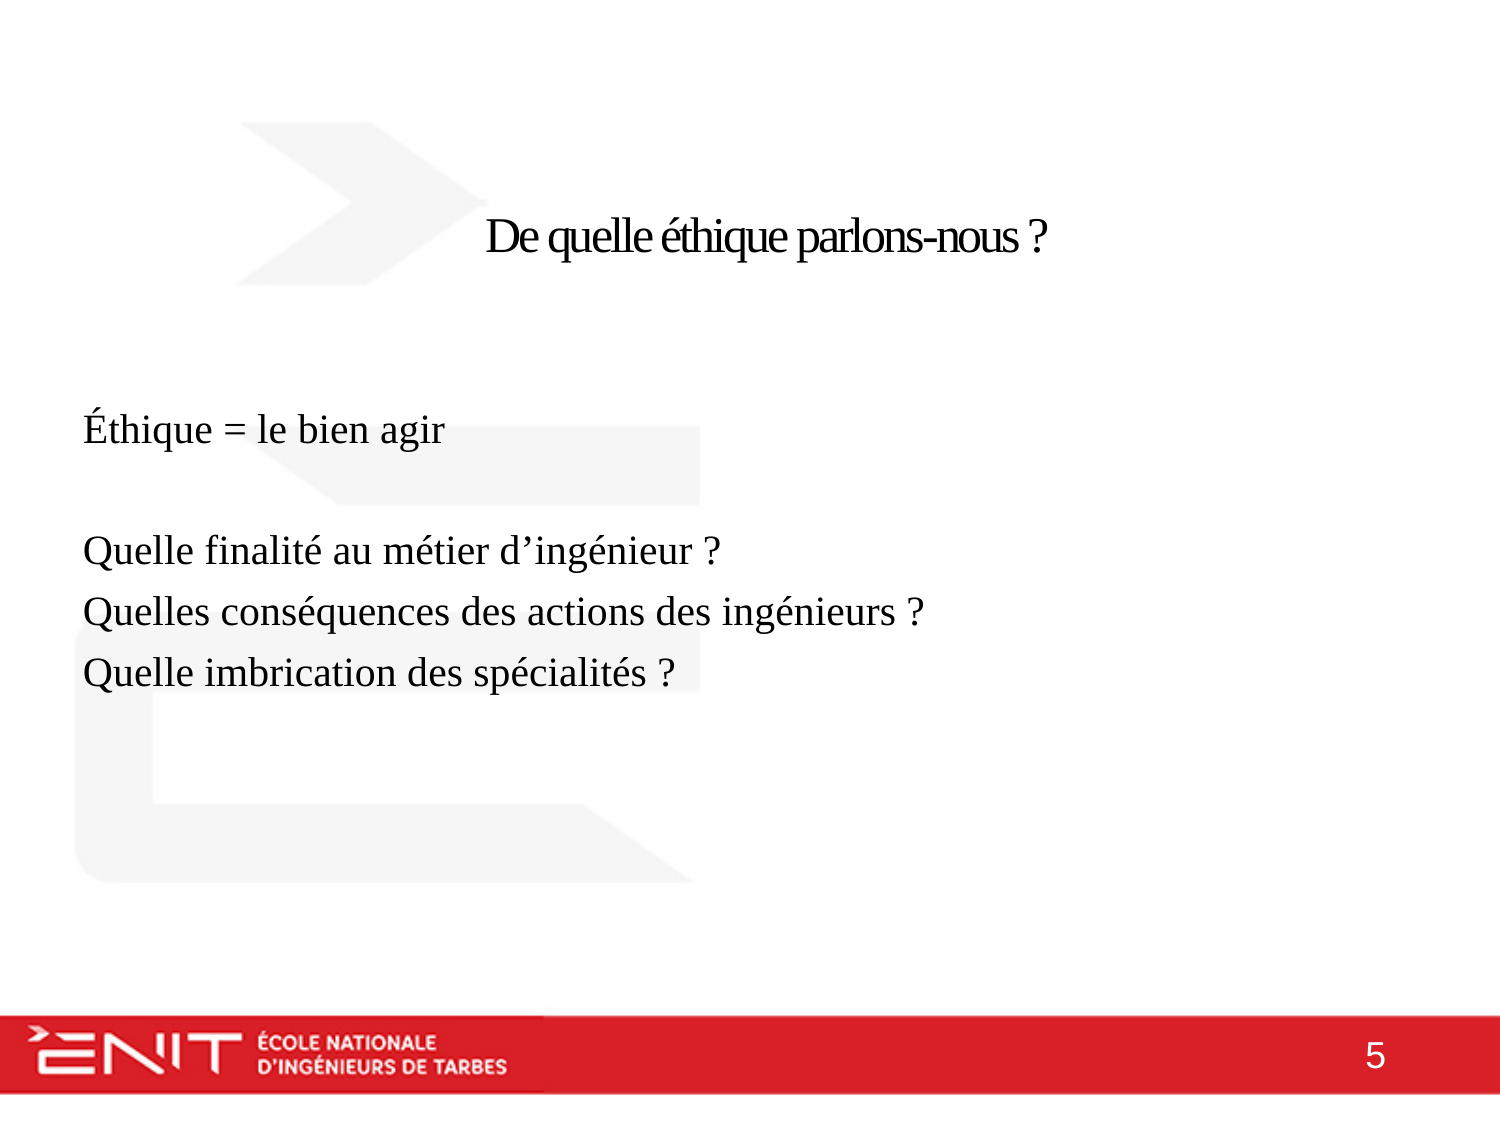

De quelle éthique parlons-nous ?
Éthique = le bien agir
Quelle finalité au métier d’ingénieur ?
Quelles conséquences des actions des ingénieurs ?
Quelle imbrication des spécialités ?